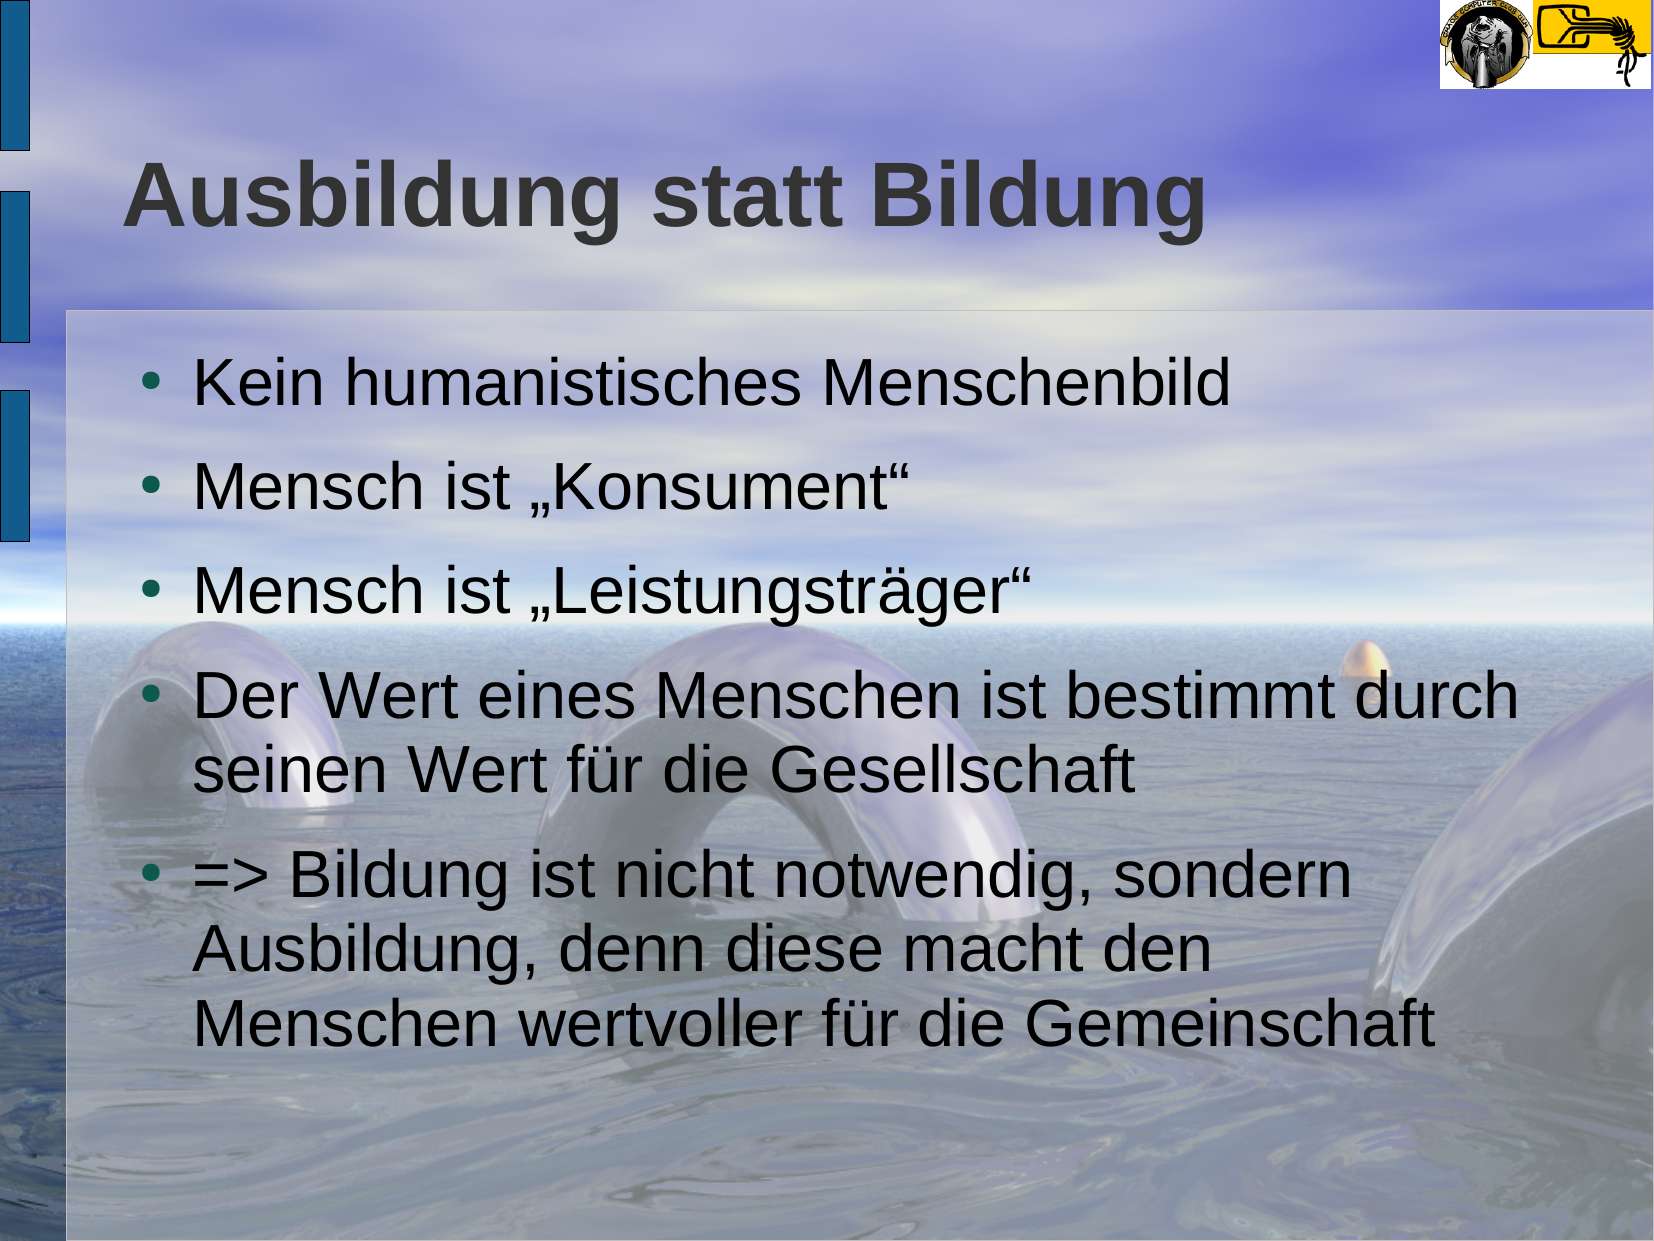

# Ausbildung statt Bildung
Kein humanistisches Menschenbild
Mensch ist „Konsument“
Mensch ist „Leistungsträger“
Der Wert eines Menschen ist bestimmt durch seinen Wert für die Gesellschaft
=> Bildung ist nicht notwendig, sondern Ausbildung, denn diese macht den Menschen wertvoller für die Gemeinschaft